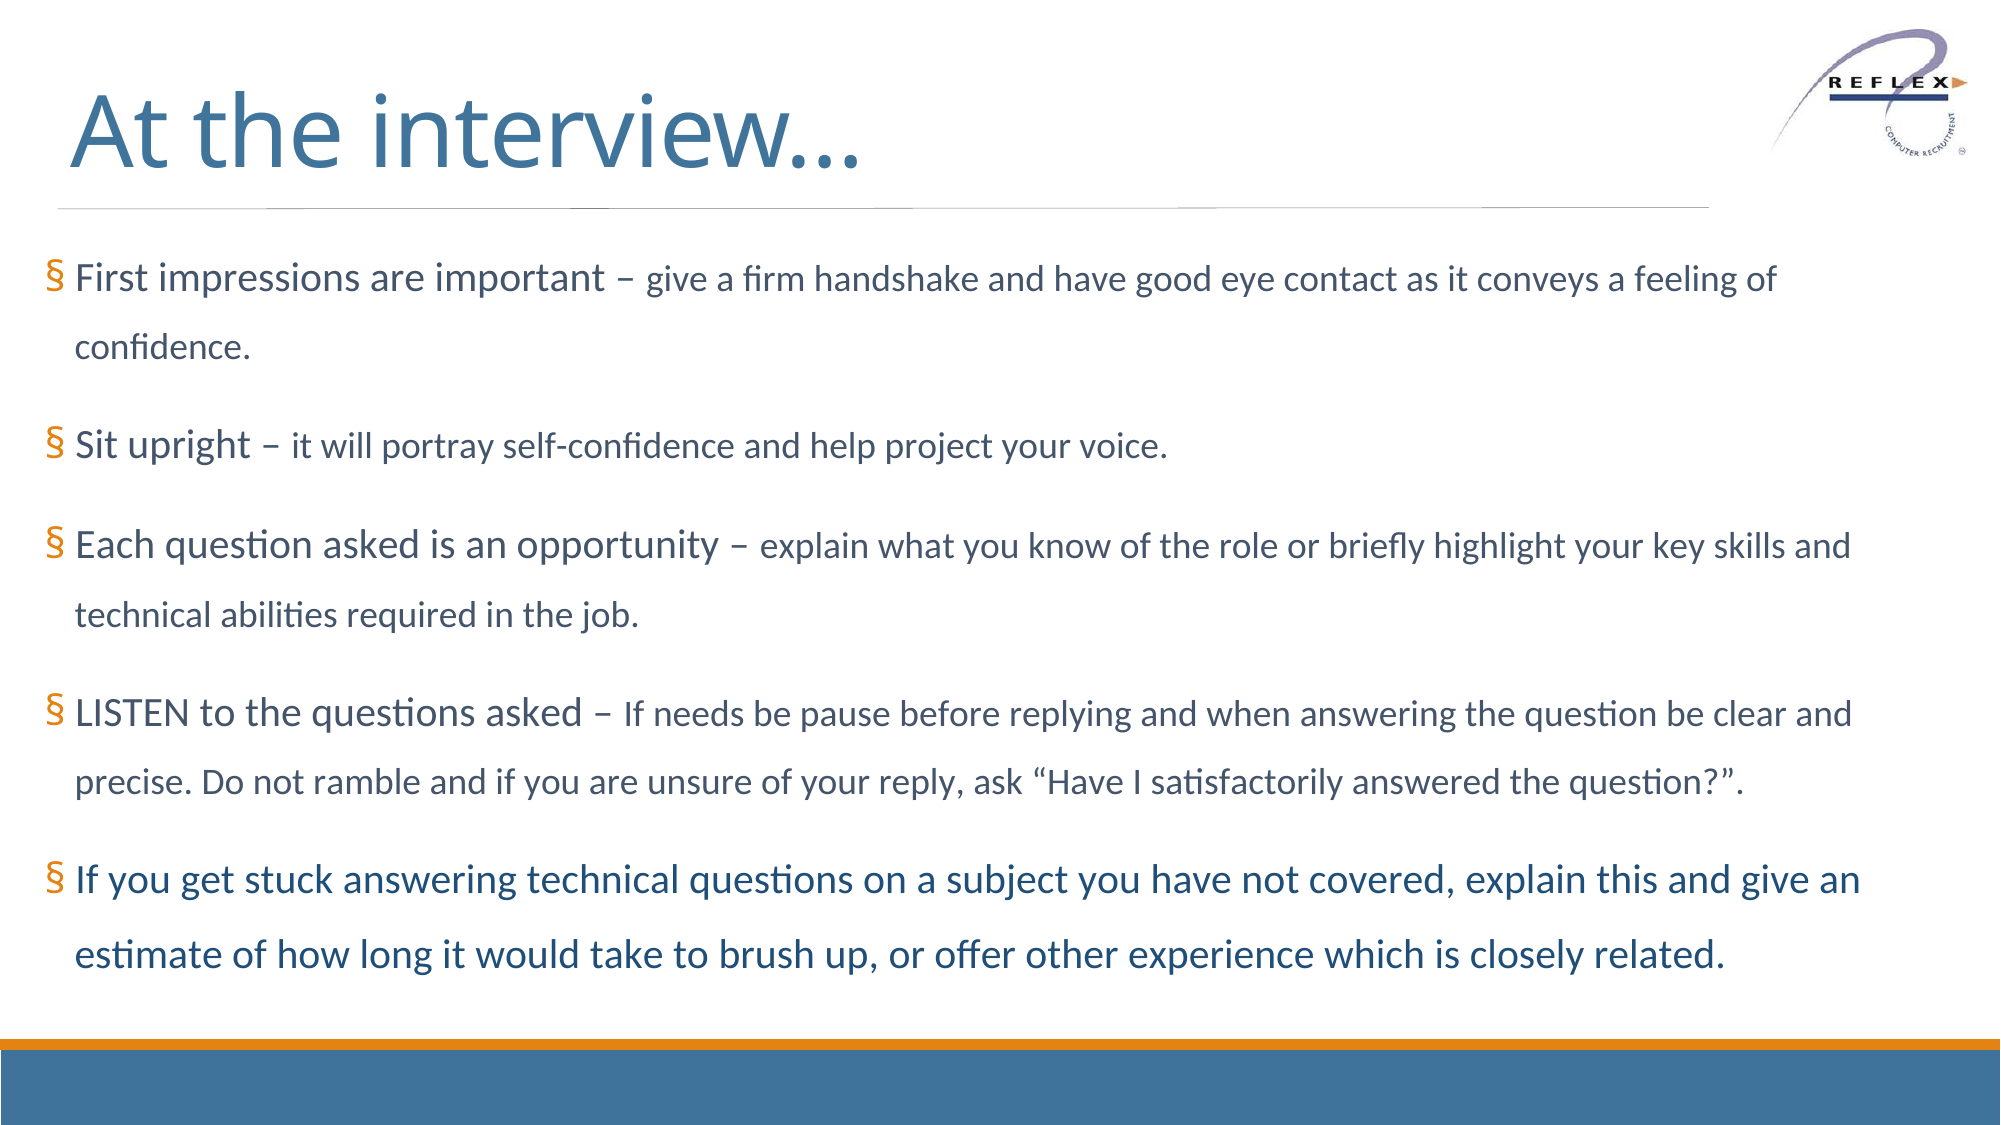

# At the interview…
 First impressions are important – give a firm handshake and have good eye contact as it conveys a feeling of confidence.
 Sit upright – it will portray self-confidence and help project your voice.
 Each question asked is an opportunity – explain what you know of the role or briefly highlight your key skills and technical abilities required in the job.
 LISTEN to the questions asked – If needs be pause before replying and when answering the question be clear and precise. Do not ramble and if you are unsure of your reply, ask “Have I satisfactorily answered the question?”.
 If you get stuck answering technical questions on a subject you have not covered, explain this and give an estimate of how long it would take to brush up, or offer other experience which is closely related.